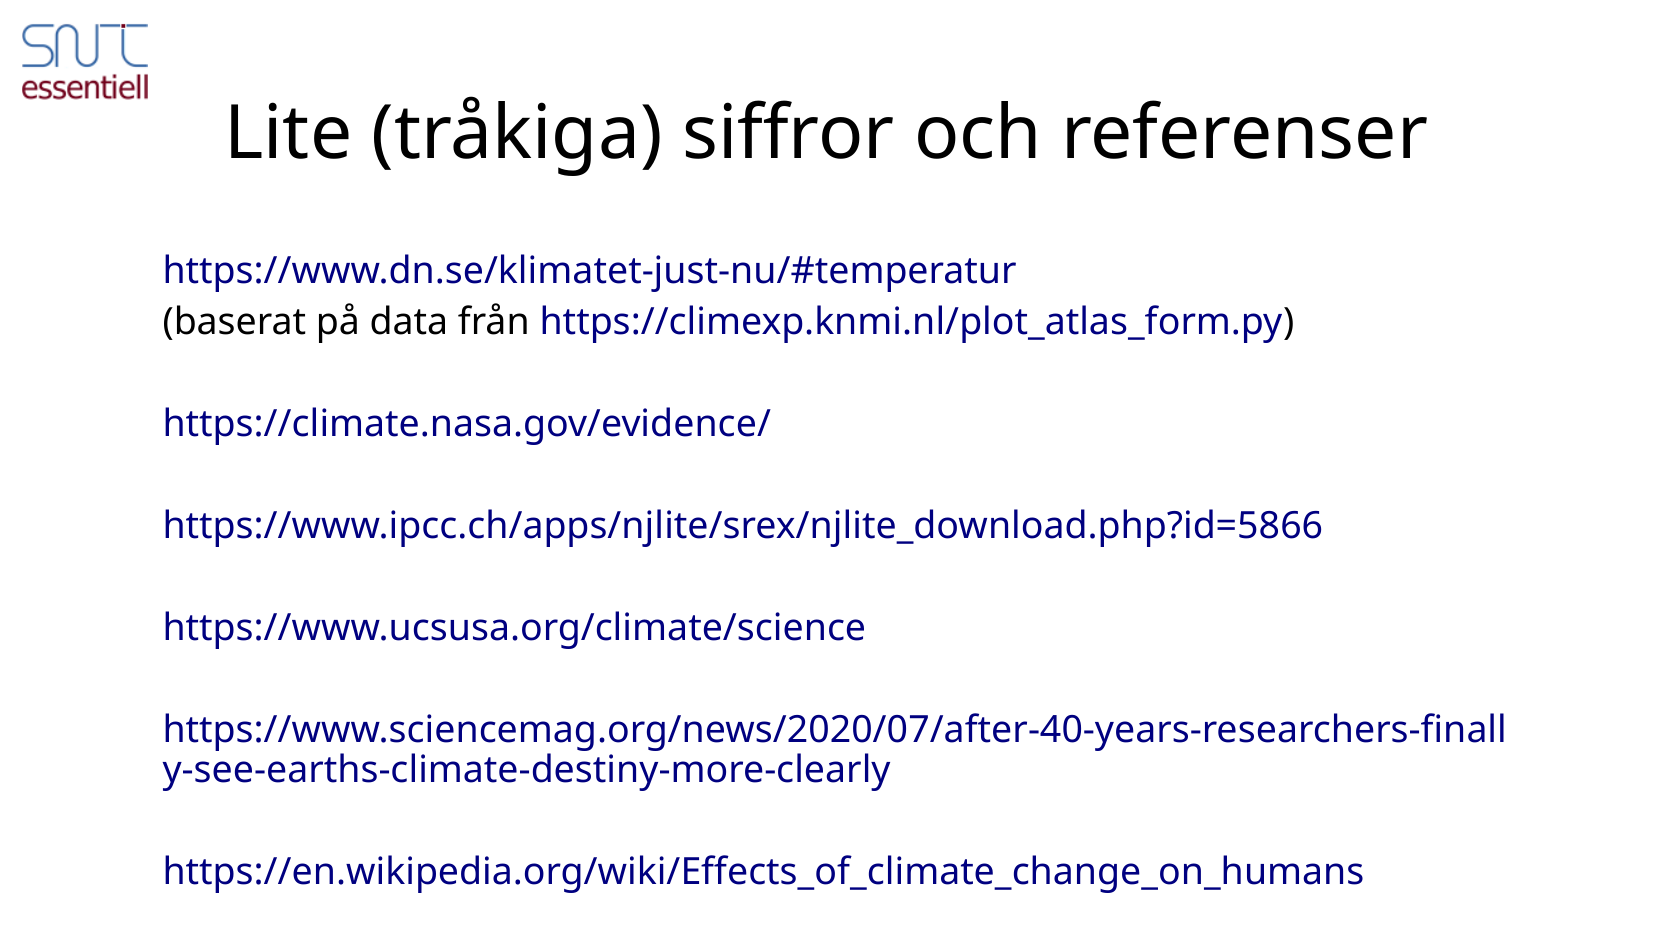

# Lite (tråkiga) siffror och referenser
https://www.dn.se/klimatet-just-nu/#temperatur
(baserat på data från https://climexp.knmi.nl/plot_atlas_form.py)
https://climate.nasa.gov/evidence/
https://www.ipcc.ch/apps/njlite/srex/njlite_download.php?id=5866
https://www.ucsusa.org/climate/science
https://www.sciencemag.org/news/2020/07/after-40-years-researchers-finally-see-earths-climate-destiny-more-clearly
https://en.wikipedia.org/wiki/Effects_of_climate_change_on_humans